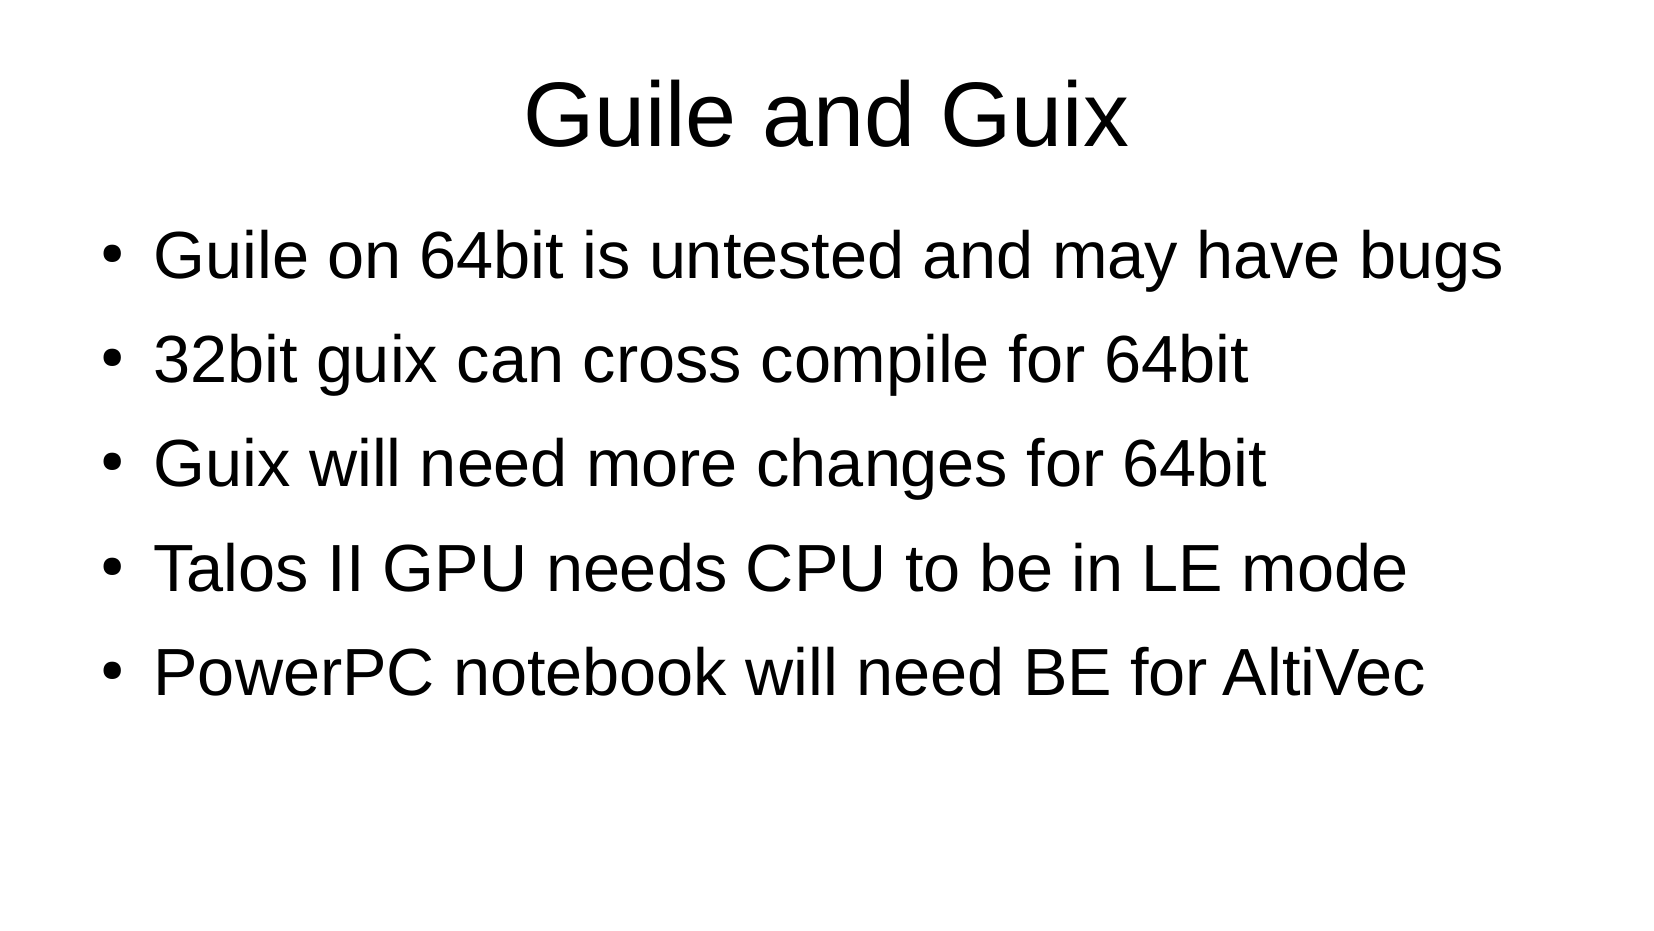

# Guile and Guix
Guile on 64bit is untested and may have bugs
32bit guix can cross compile for 64bit
Guix will need more changes for 64bit
Talos II GPU needs CPU to be in LE mode
PowerPC notebook will need BE for AltiVec